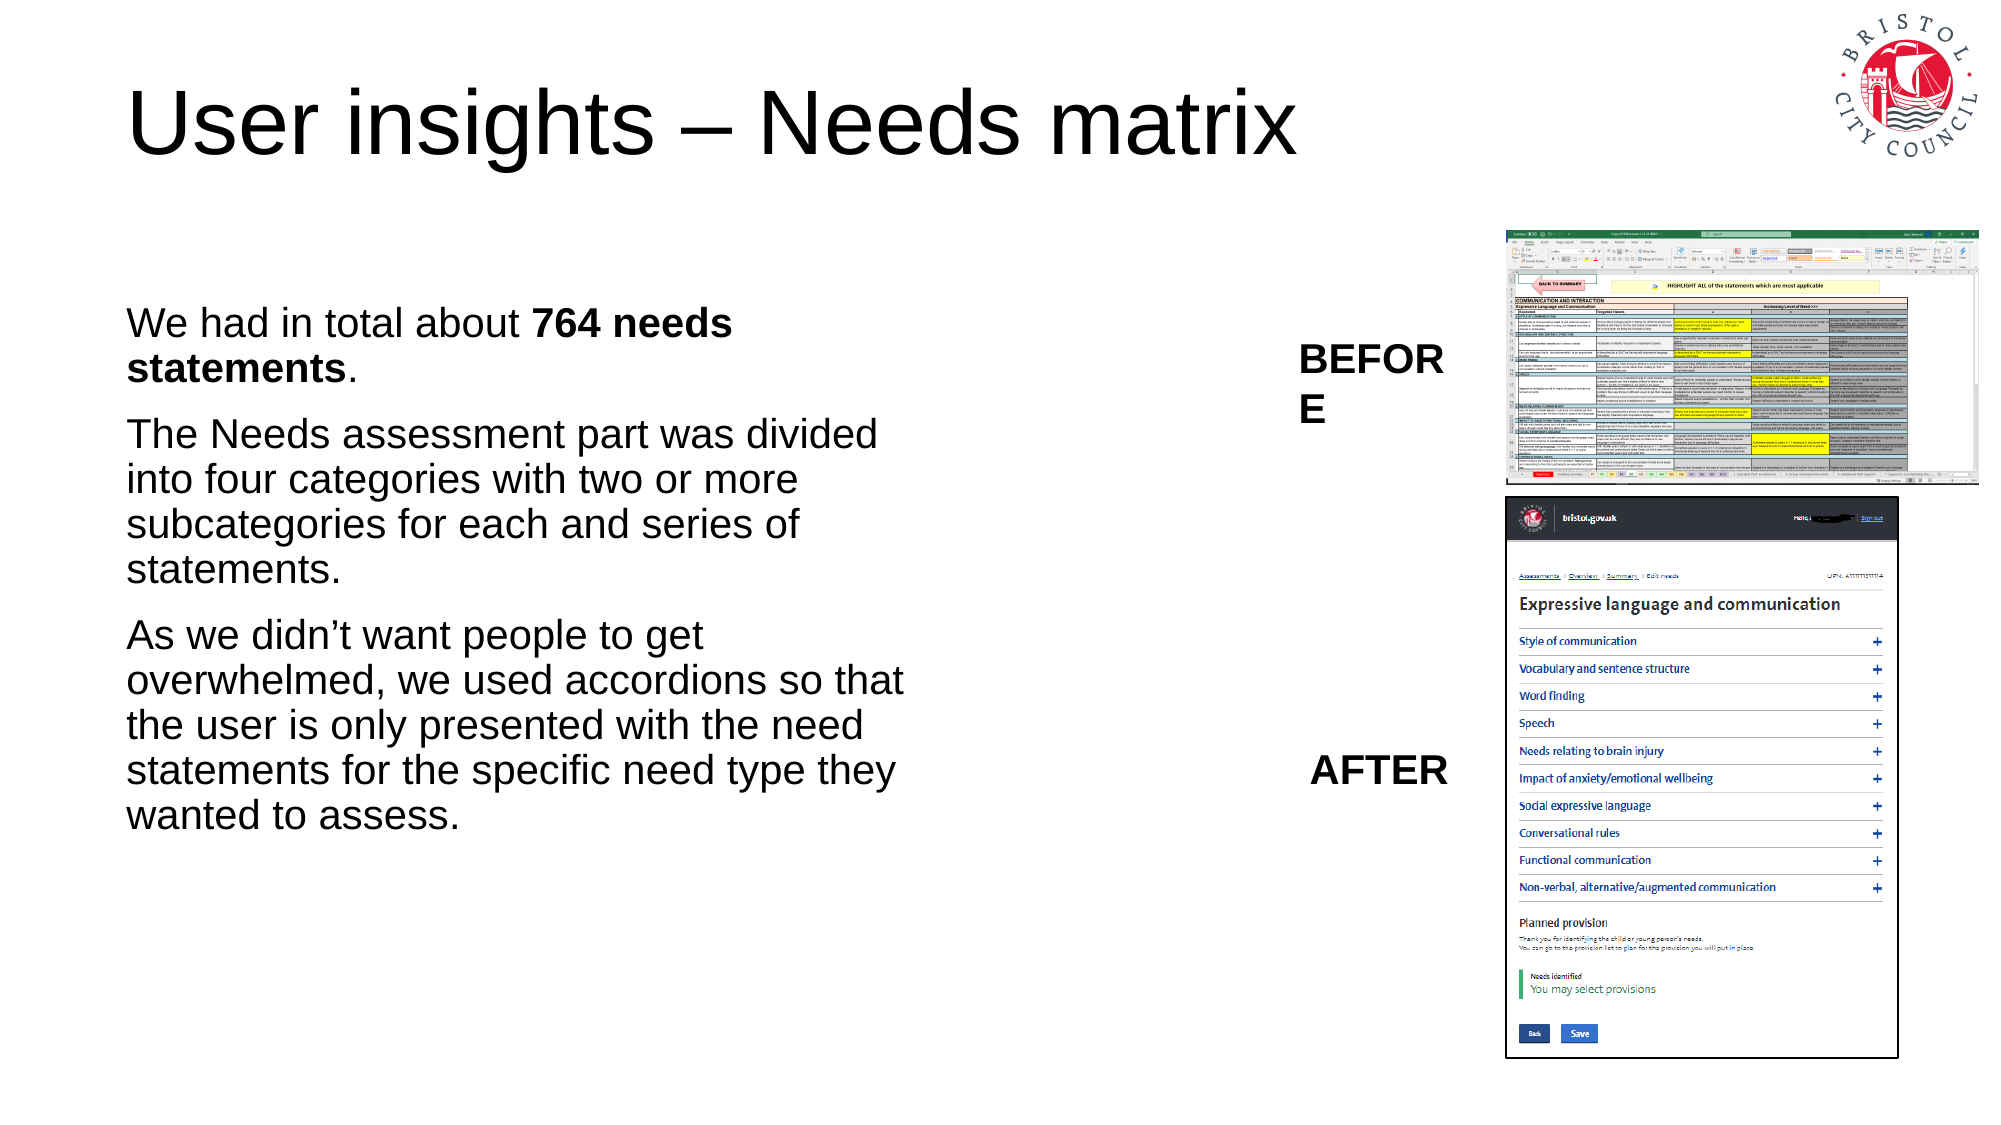

User insights – Needs matrix
# We had in total about 764 needs statements.
The Needs assessment part was divided into four categories with two or more subcategories for each and series of statements.
As we didn’t want people to get overwhelmed, we used accordions so that the user is only presented with the need statements for the specific need type they wanted to assess.
BEFORE
AFTER